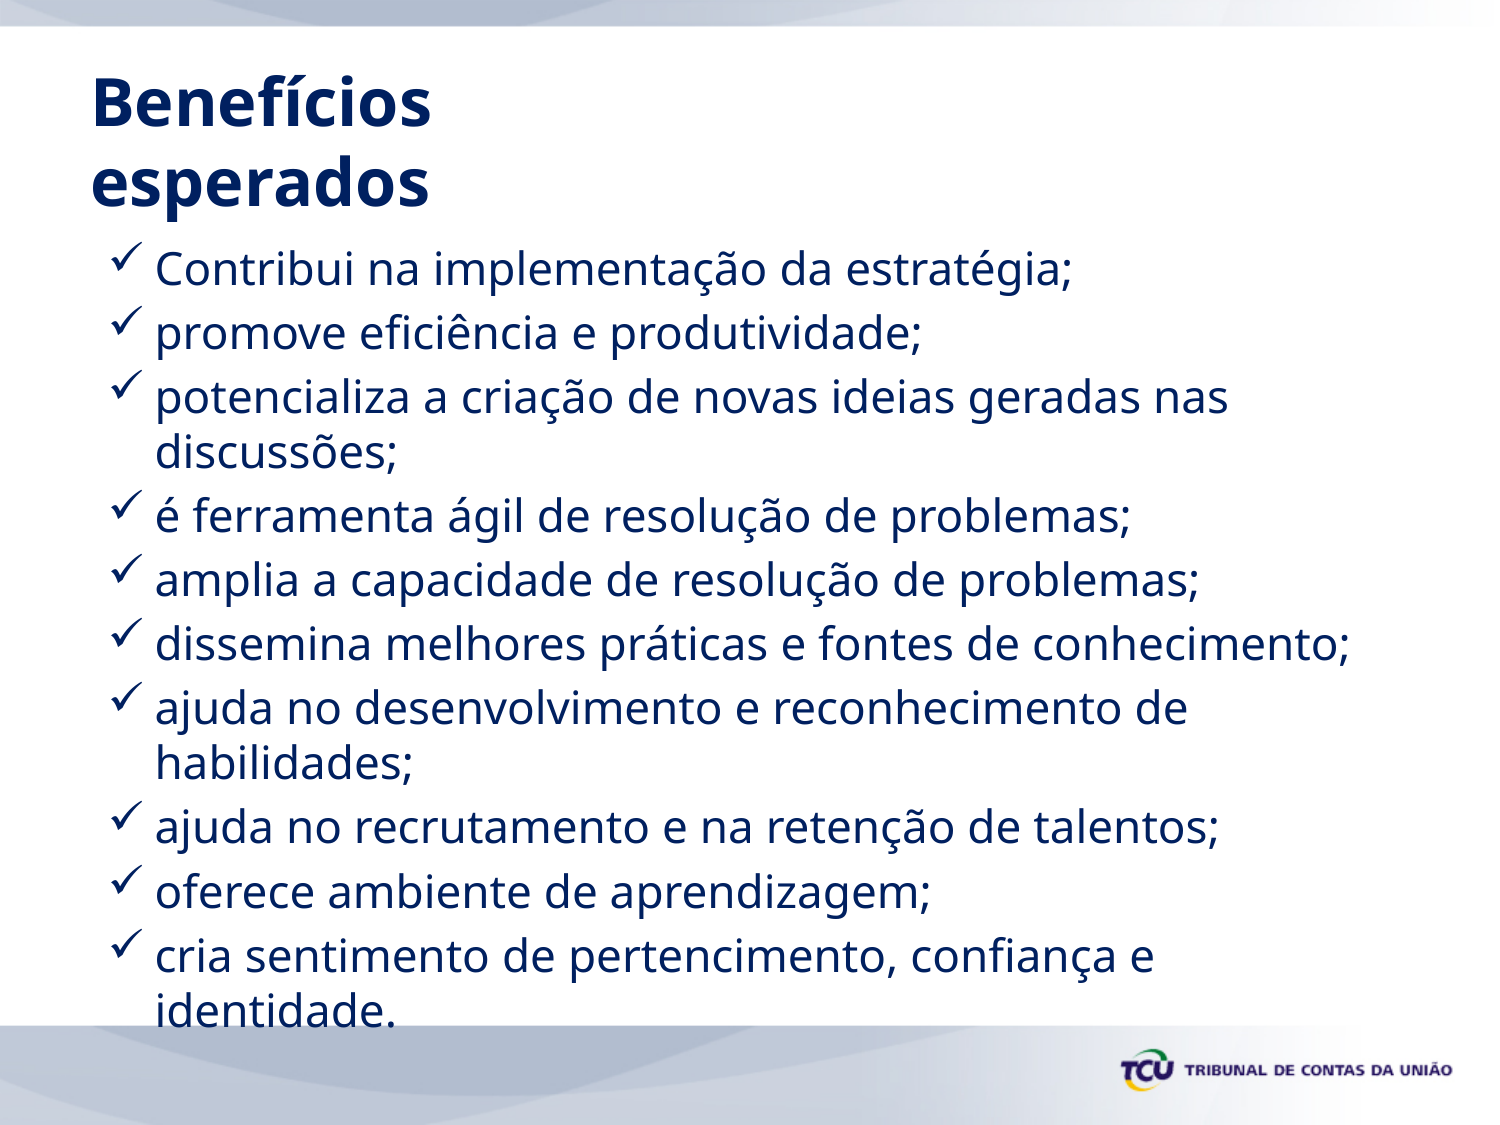

# Benefícios esperados
Contribui na implementação da estratégia;
promove eficiência e produtividade;
potencializa a criação de novas ideias geradas nas discussões;
é ferramenta ágil de resolução de problemas;
amplia a capacidade de resolução de problemas;
dissemina melhores práticas e fontes de conhecimento;
ajuda no desenvolvimento e reconhecimento de habilidades;
ajuda no recrutamento e na retenção de talentos;
oferece ambiente de aprendizagem;
cria sentimento de pertencimento, confiança e identidade.